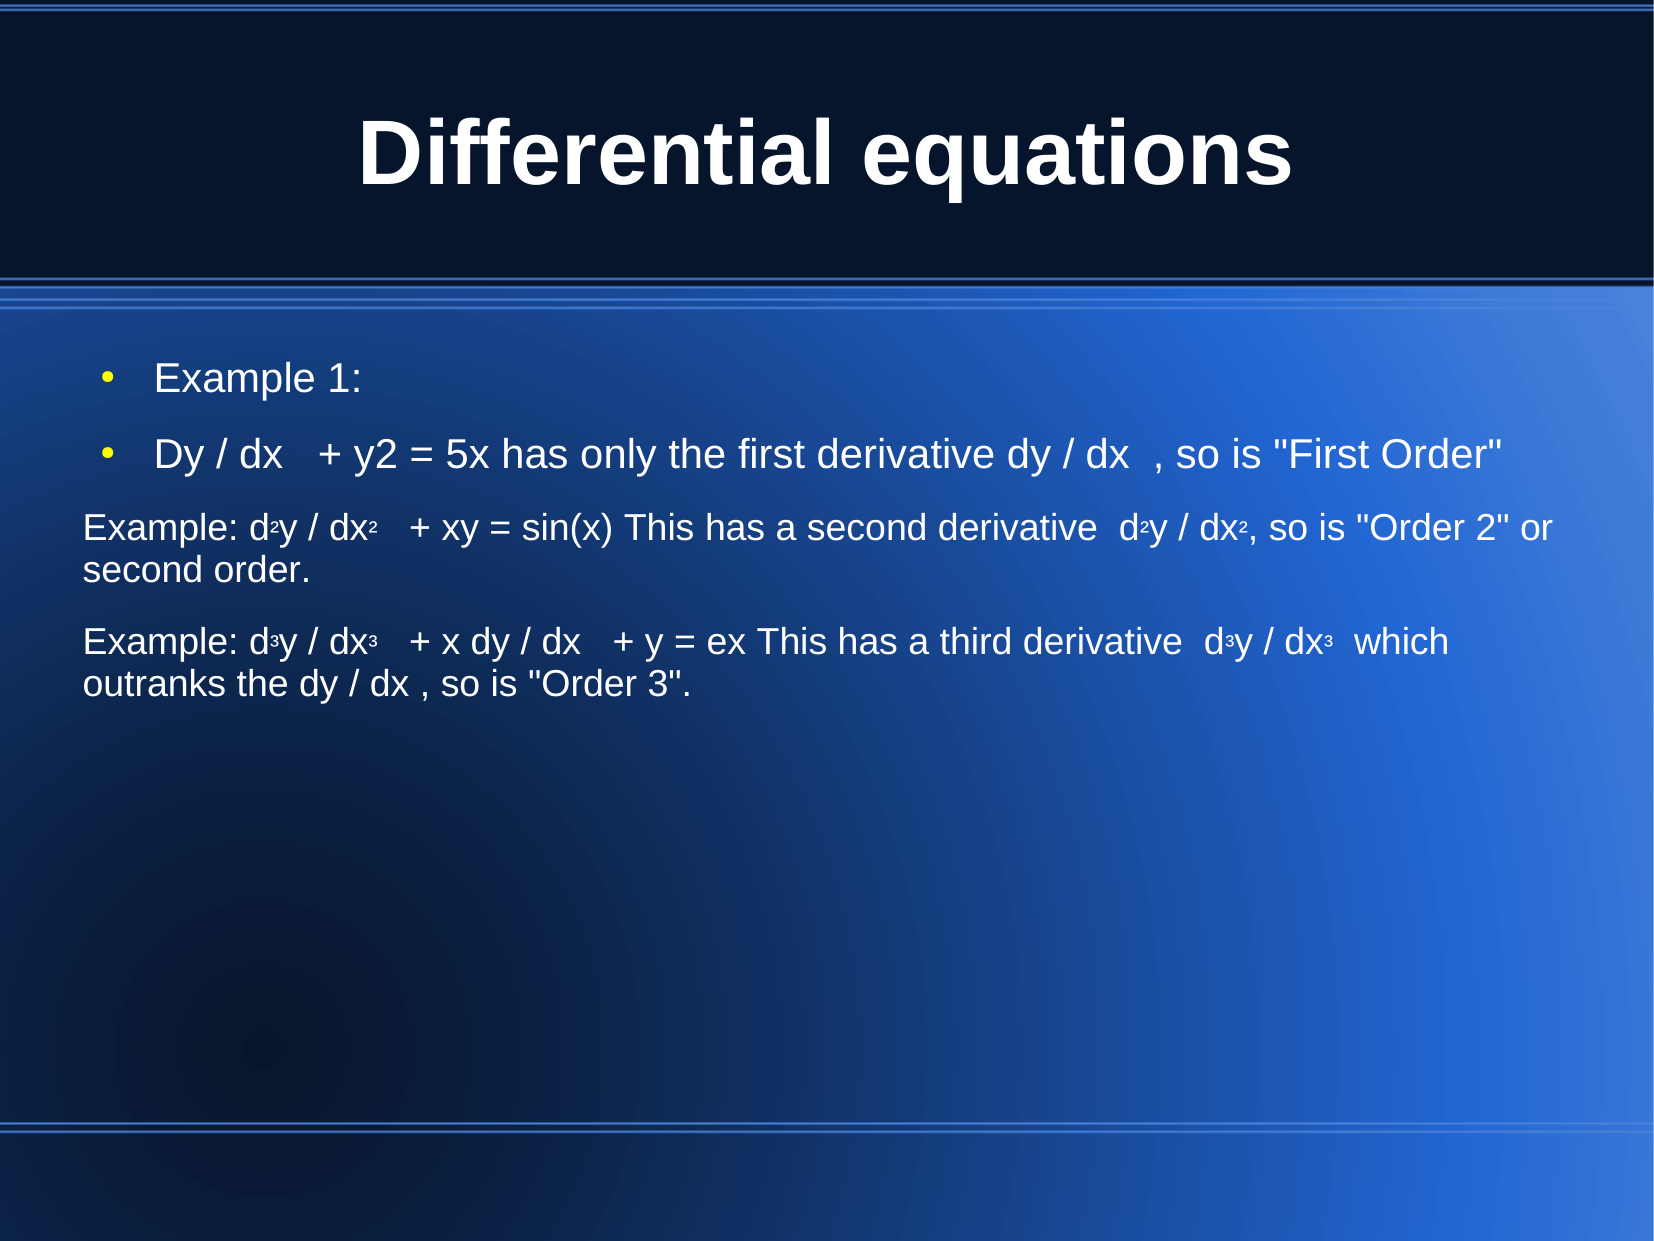

# Differential equations
Example 1:
Dy / dx + y2 = 5x has only the first derivative dy / dx , so is "First Order"
Example: d²y / dx² + xy = sin(x) This has a second derivative d²y / dx², so is "Order 2" or second order.
Example: d³y / dx³ + x dy / dx + y = ex This has a third derivative d³y / dx³ which outranks the dy / dx , so is "Order 3".